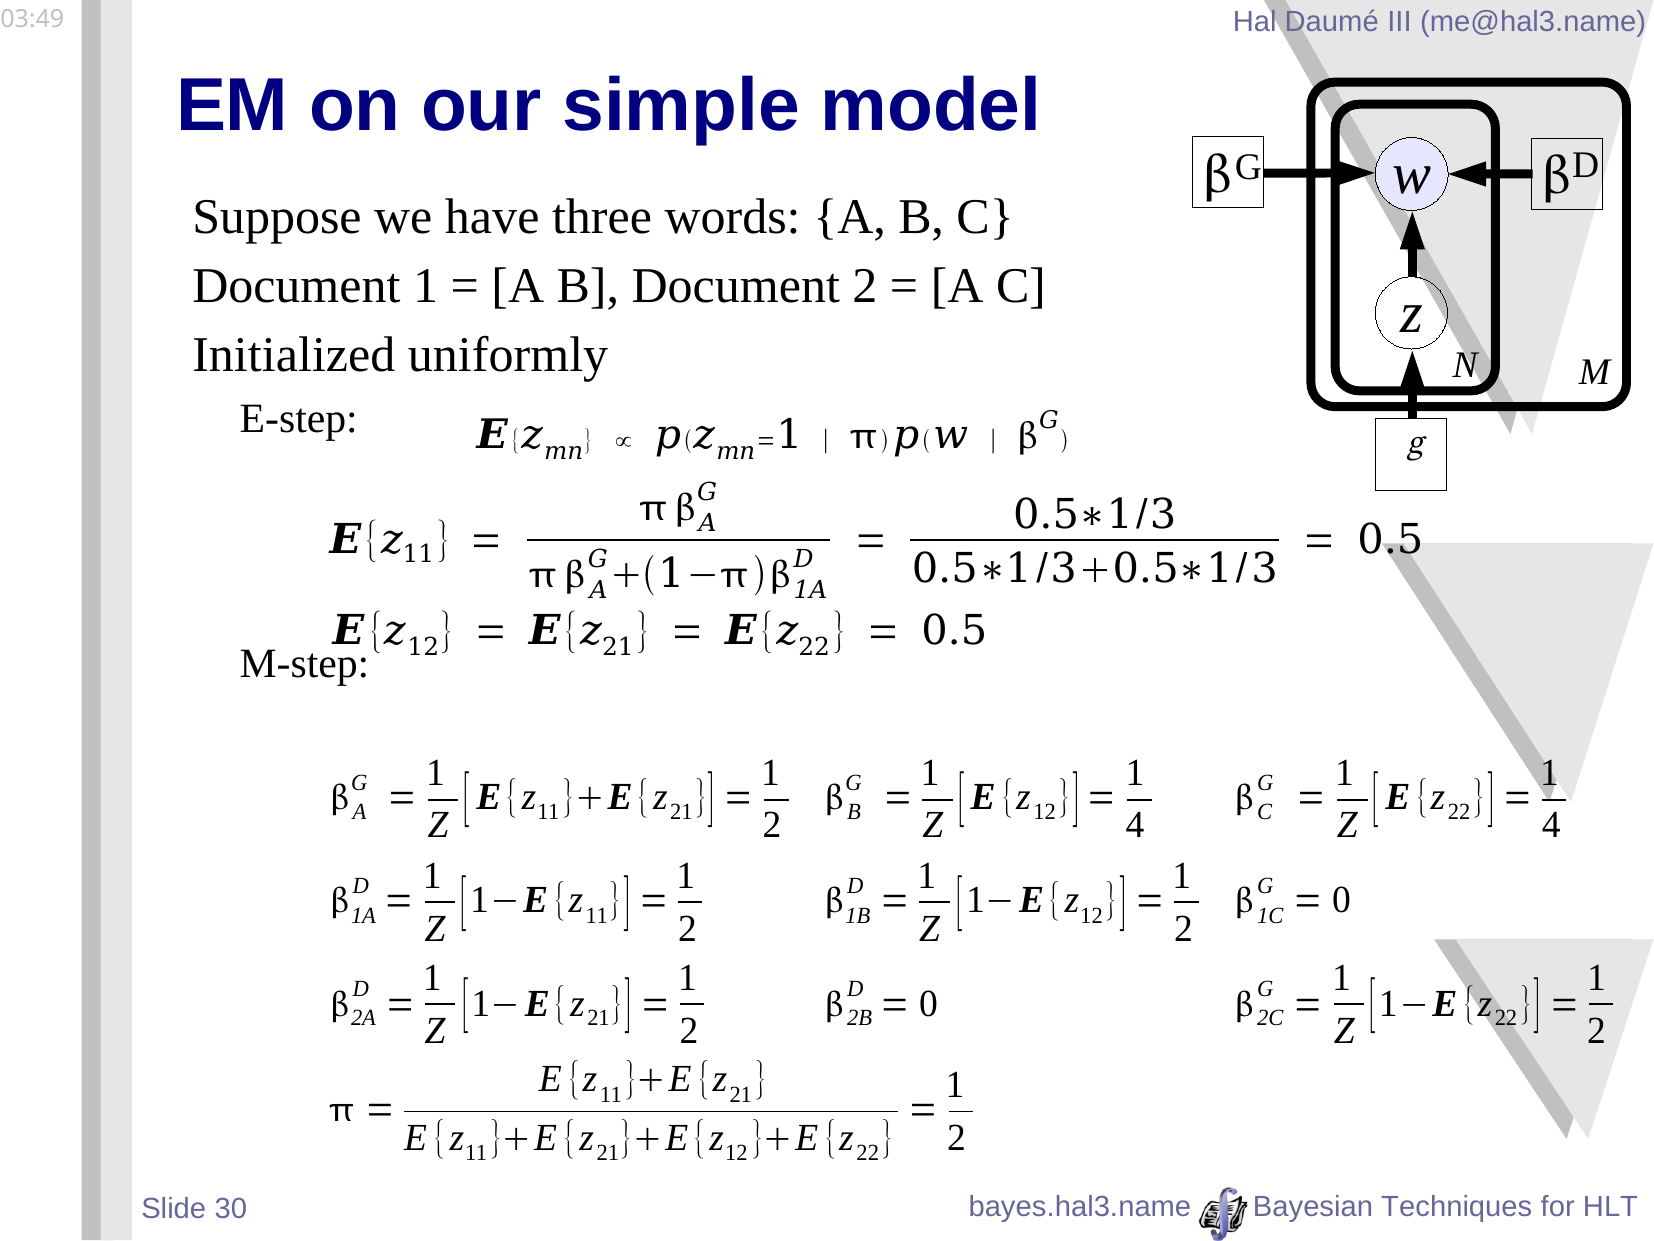

# EM on our simple model

w

D
G
z
N
M

Suppose we have three words: {A, B, C}
Document 1 = [A B], Document 2 = [A C]
Initialized uniformly
E-step:
M-step: